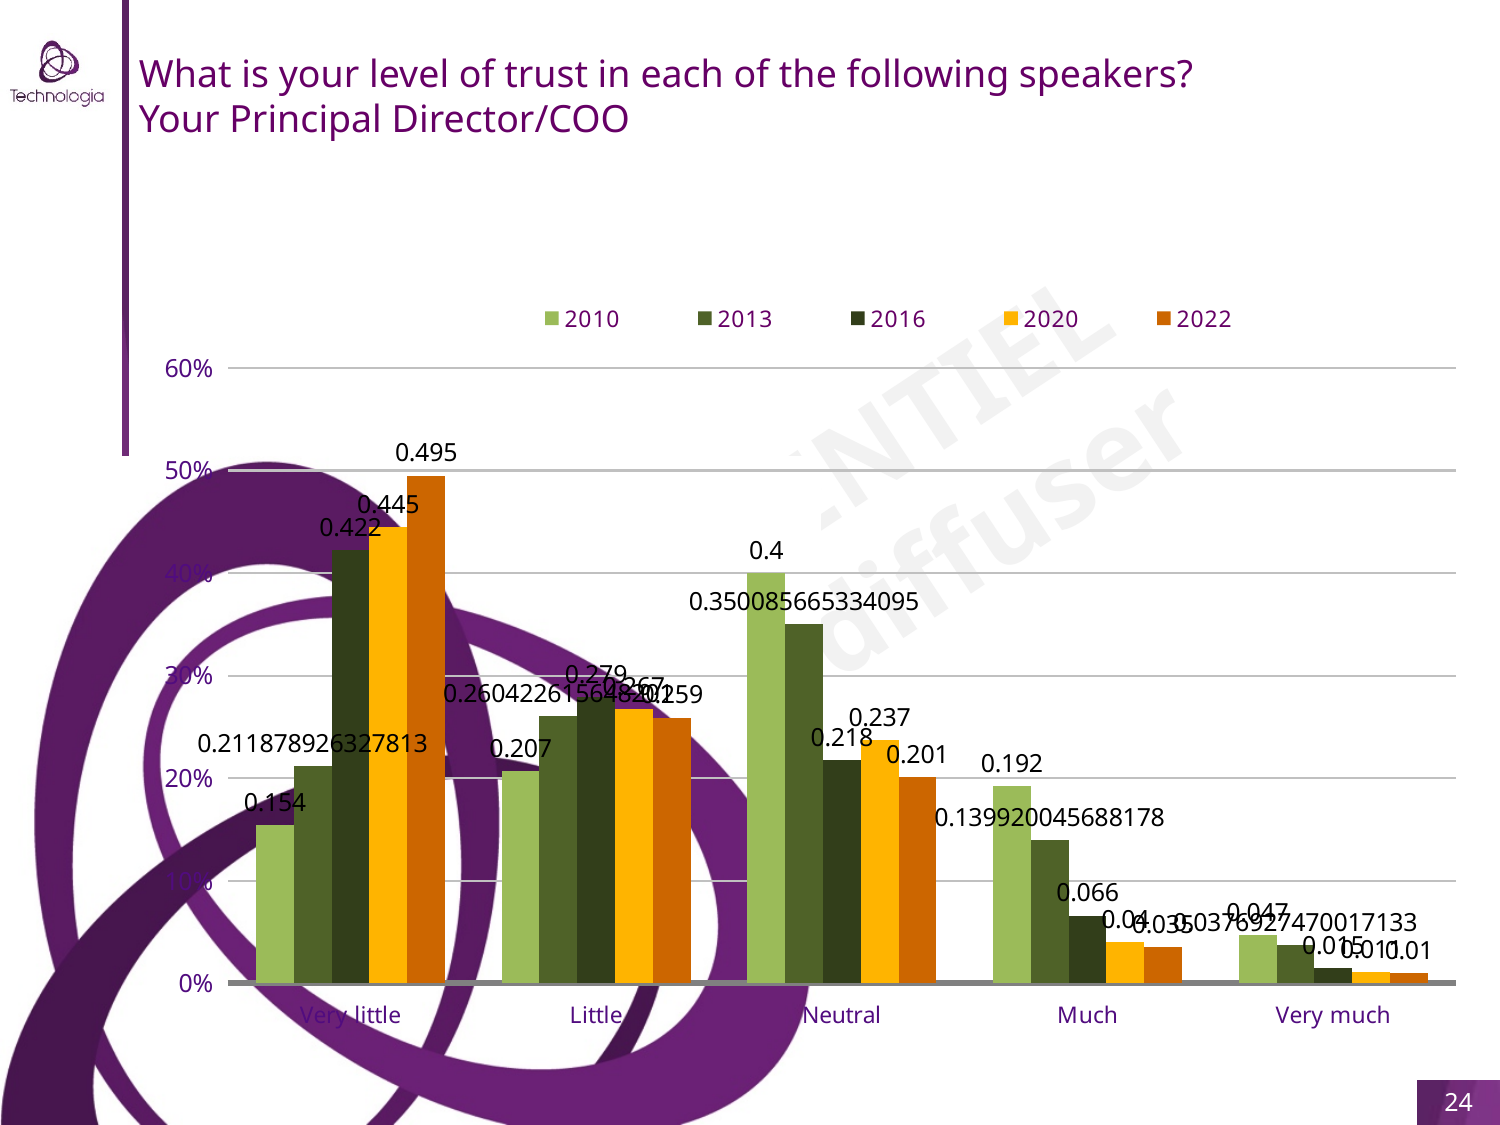

# What is your level of trust in each of the following speakers? Your Principal Director/COO
### Chart
| Category | 2010 | 2013 | 2016 | 2020 | 2022 |
|---|---|---|---|---|---|
| Very little | 0.154 | 0.211878926327813 | 0.422 | 0.445 | 0.495 |
| Little | 0.207 | 0.260422615648201 | 0.279 | 0.267 | 0.259 |
| Neutral | 0.4 | 0.350085665334095 | 0.218 | 0.237 | 0.201 |
| Much | 0.192 | 0.139920045688178 | 0.066 | 0.04 | 0.035 |
| Very much | 0.047 | 0.0376927470017133 | 0.015 | 0.011 | 0.01 |